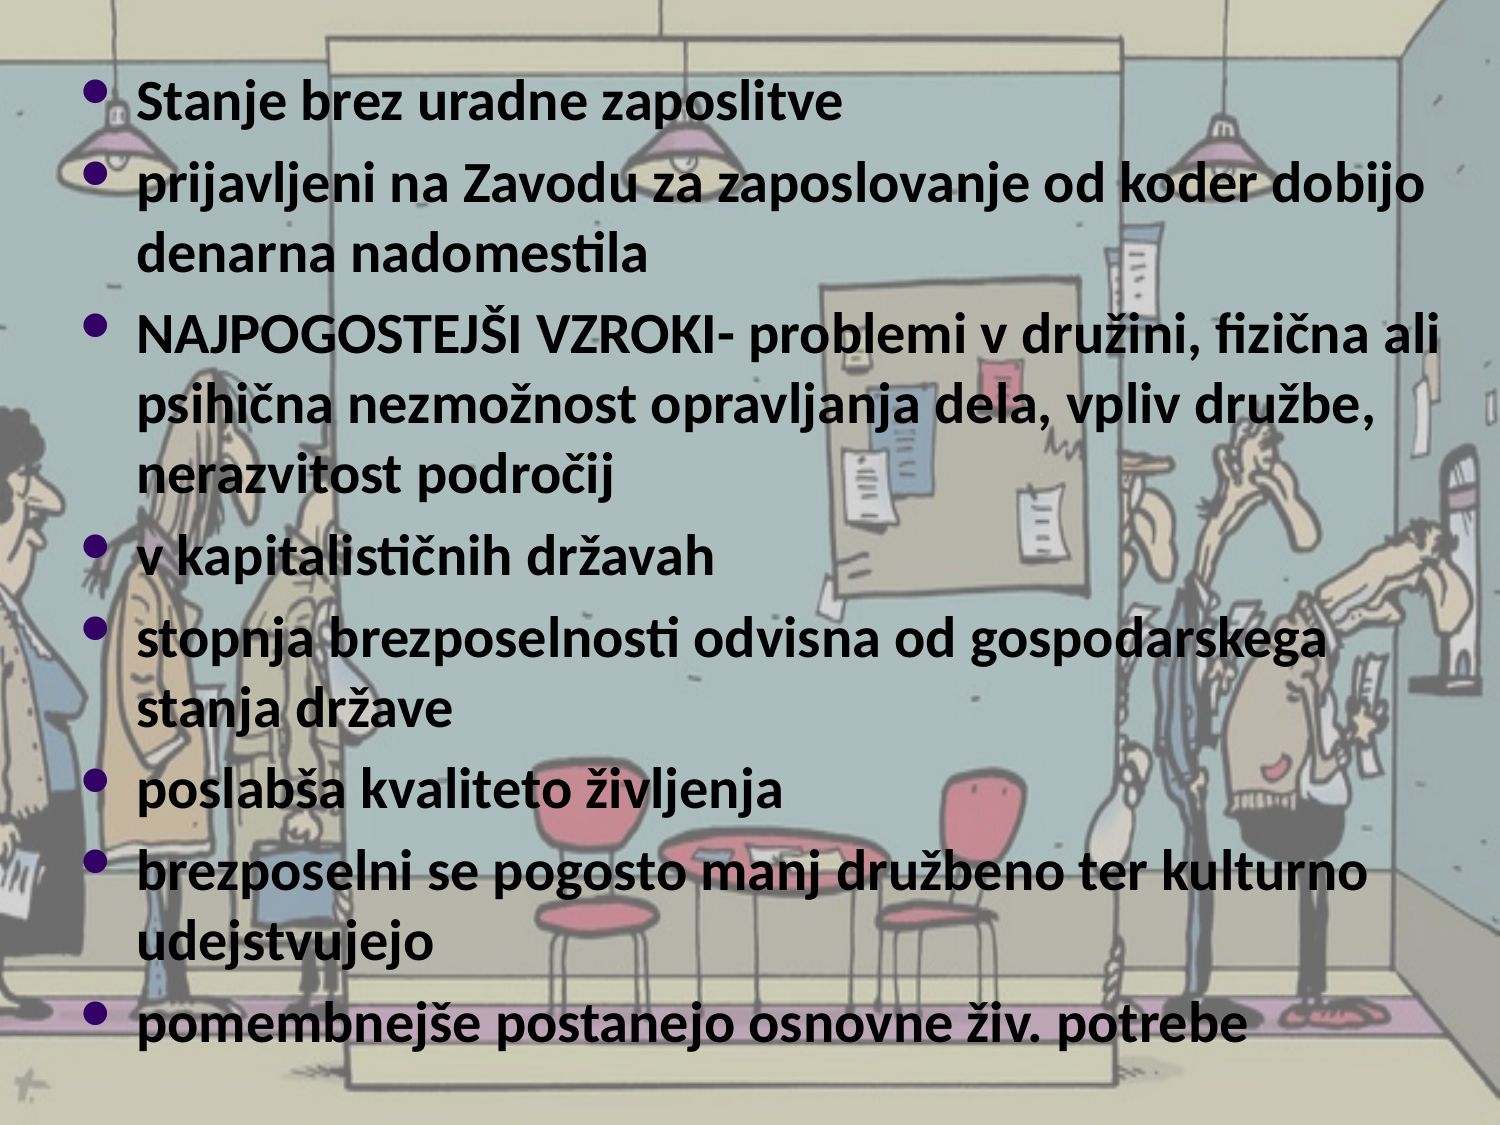

# Stanje brez uradne zaposlitve
prijavljeni na Zavodu za zaposlovanje od koder dobijo denarna nadomestila
NAJPOGOSTEJŠI VZROKI- problemi v družini, fizična ali psihična nezmožnost opravljanja dela, vpliv družbe, nerazvitost področij
v kapitalističnih državah
stopnja brezposelnosti odvisna od gospodarskega stanja države
poslabša kvaliteto življenja
brezposelni se pogosto manj družbeno ter kulturno udejstvujejo
pomembnejše postanejo osnovne živ. potrebe